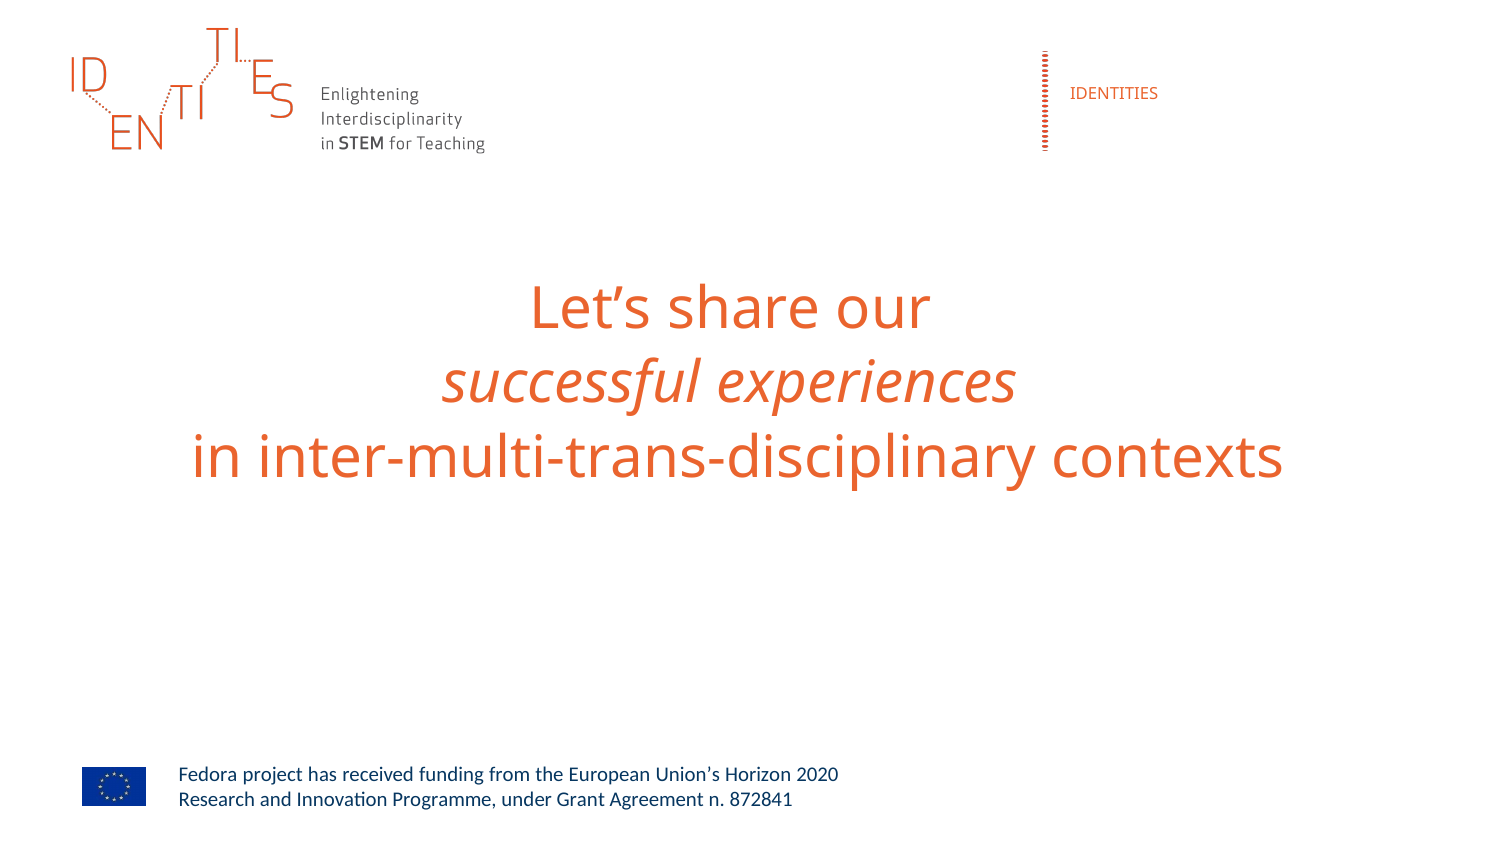

IDENTITIES
# Let’s share our
successful experiences
in inter-multi-trans-disciplinary contexts
Fedora project has received funding from the European Union’s Horizon 2020 Research and Innovation Programme, under Grant Agreement n. 872841